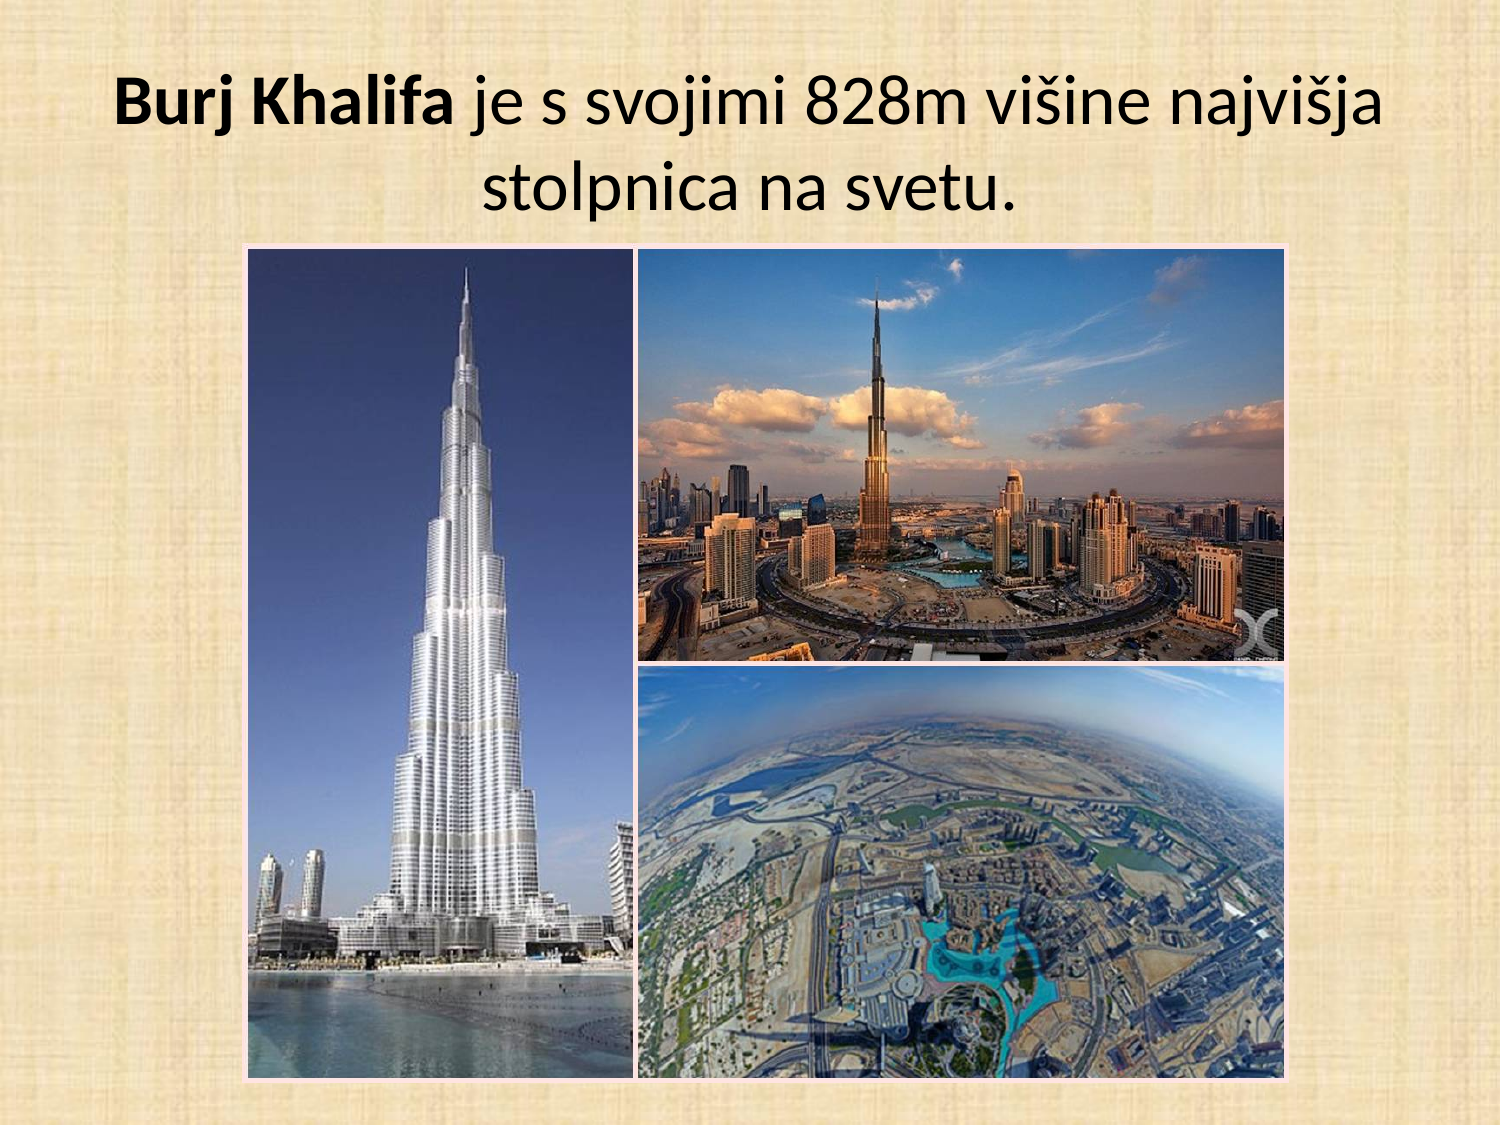

# Burj Khalifa je s svojimi 828m višine najvišja stolpnica na svetu.